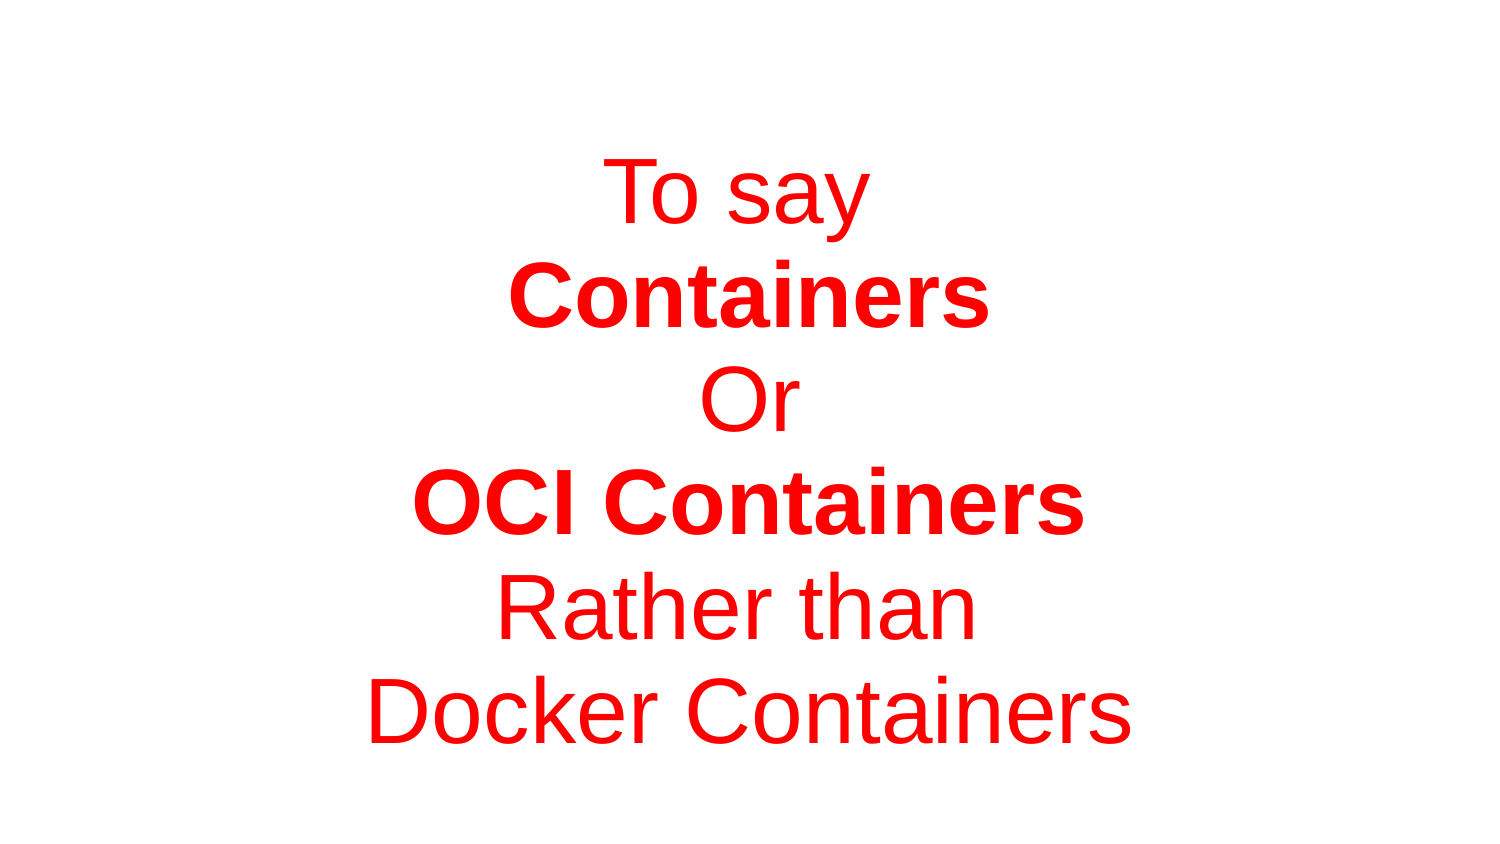

# To say Containers Or OCI Containers Rather than Docker Containers